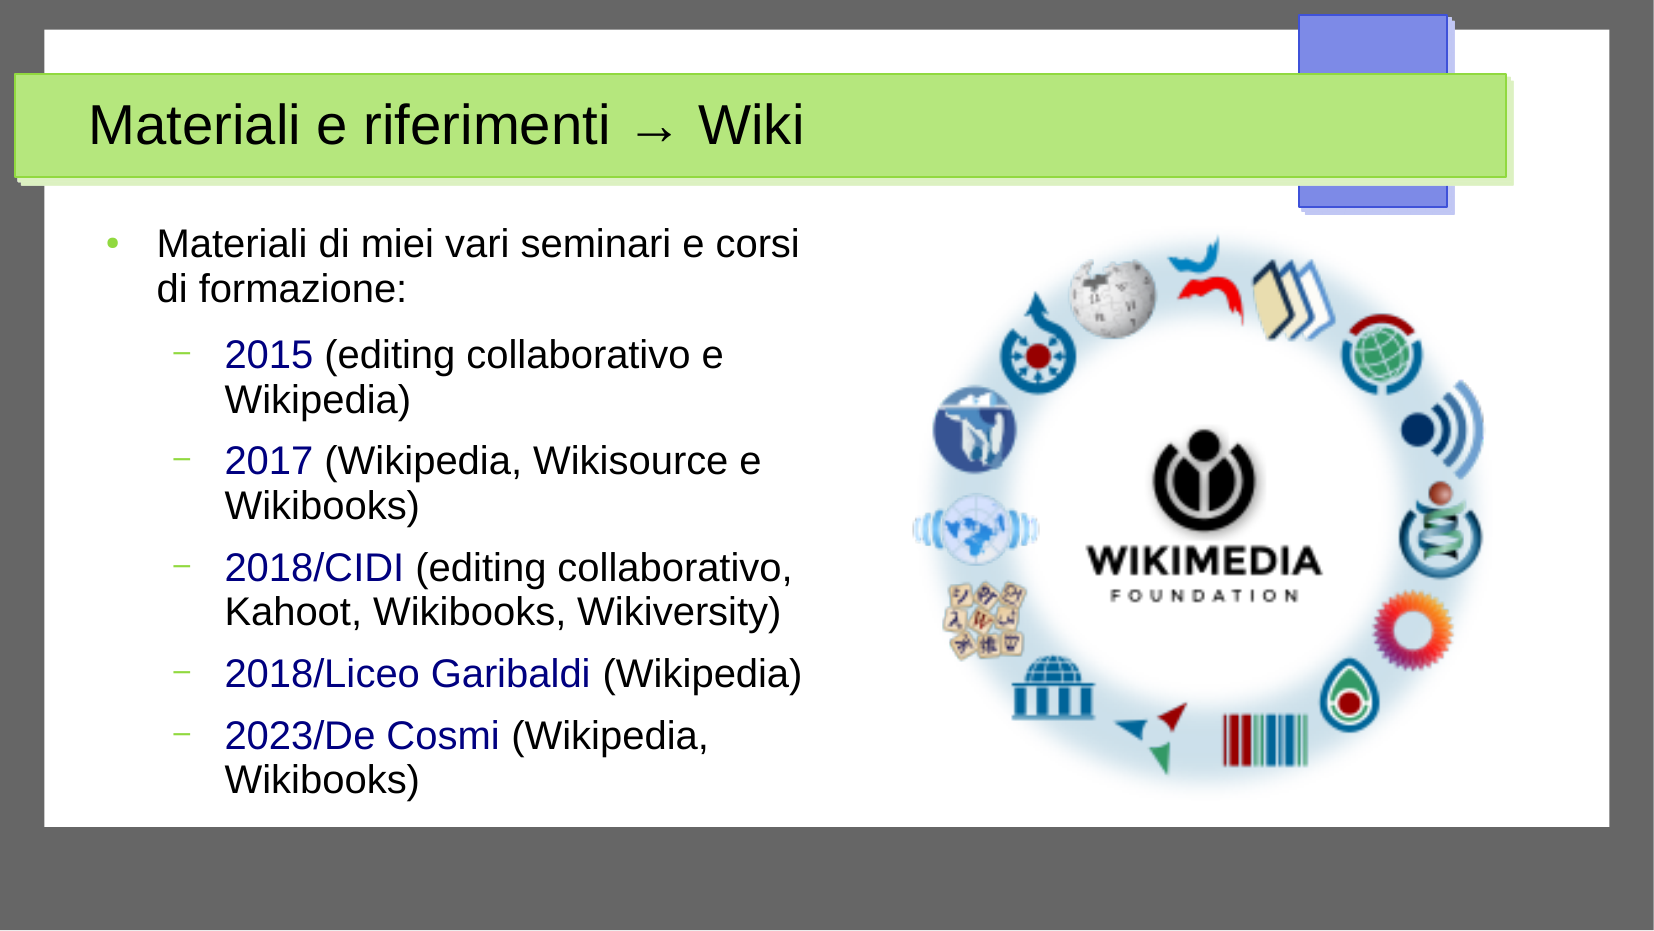

# Materiali e riferimenti → Wiki
Materiali di miei vari seminari e corsi di formazione:
2015 (editing collaborativo e Wikipedia)
2017 (Wikipedia, Wikisource e Wikibooks)
2018/CIDI (editing collaborativo, Kahoot, Wikibooks, Wikiversity)
2018/Liceo Garibaldi (Wikipedia)
2023/De Cosmi (Wikipedia, Wikibooks)